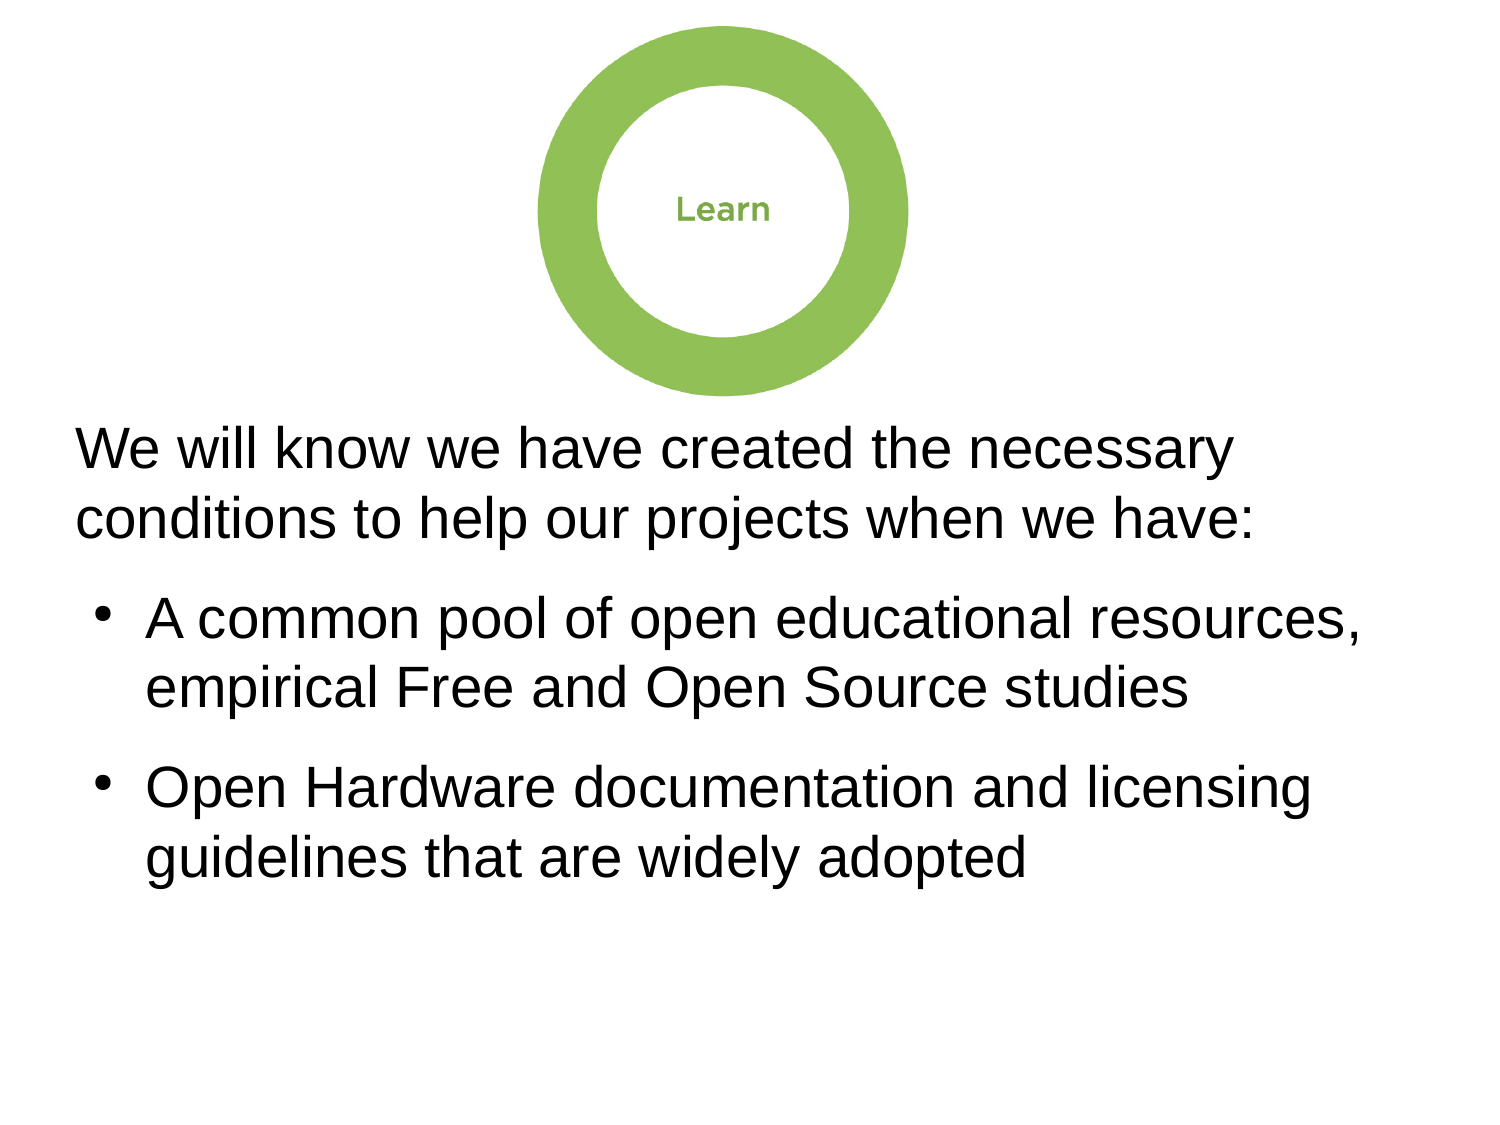

# We will know we have created the necessary conditions to help our projects when we have:
A common pool of open educational resources, empirical Free and Open Source studies
Open Hardware documentation and licensing guidelines that are widely adopted